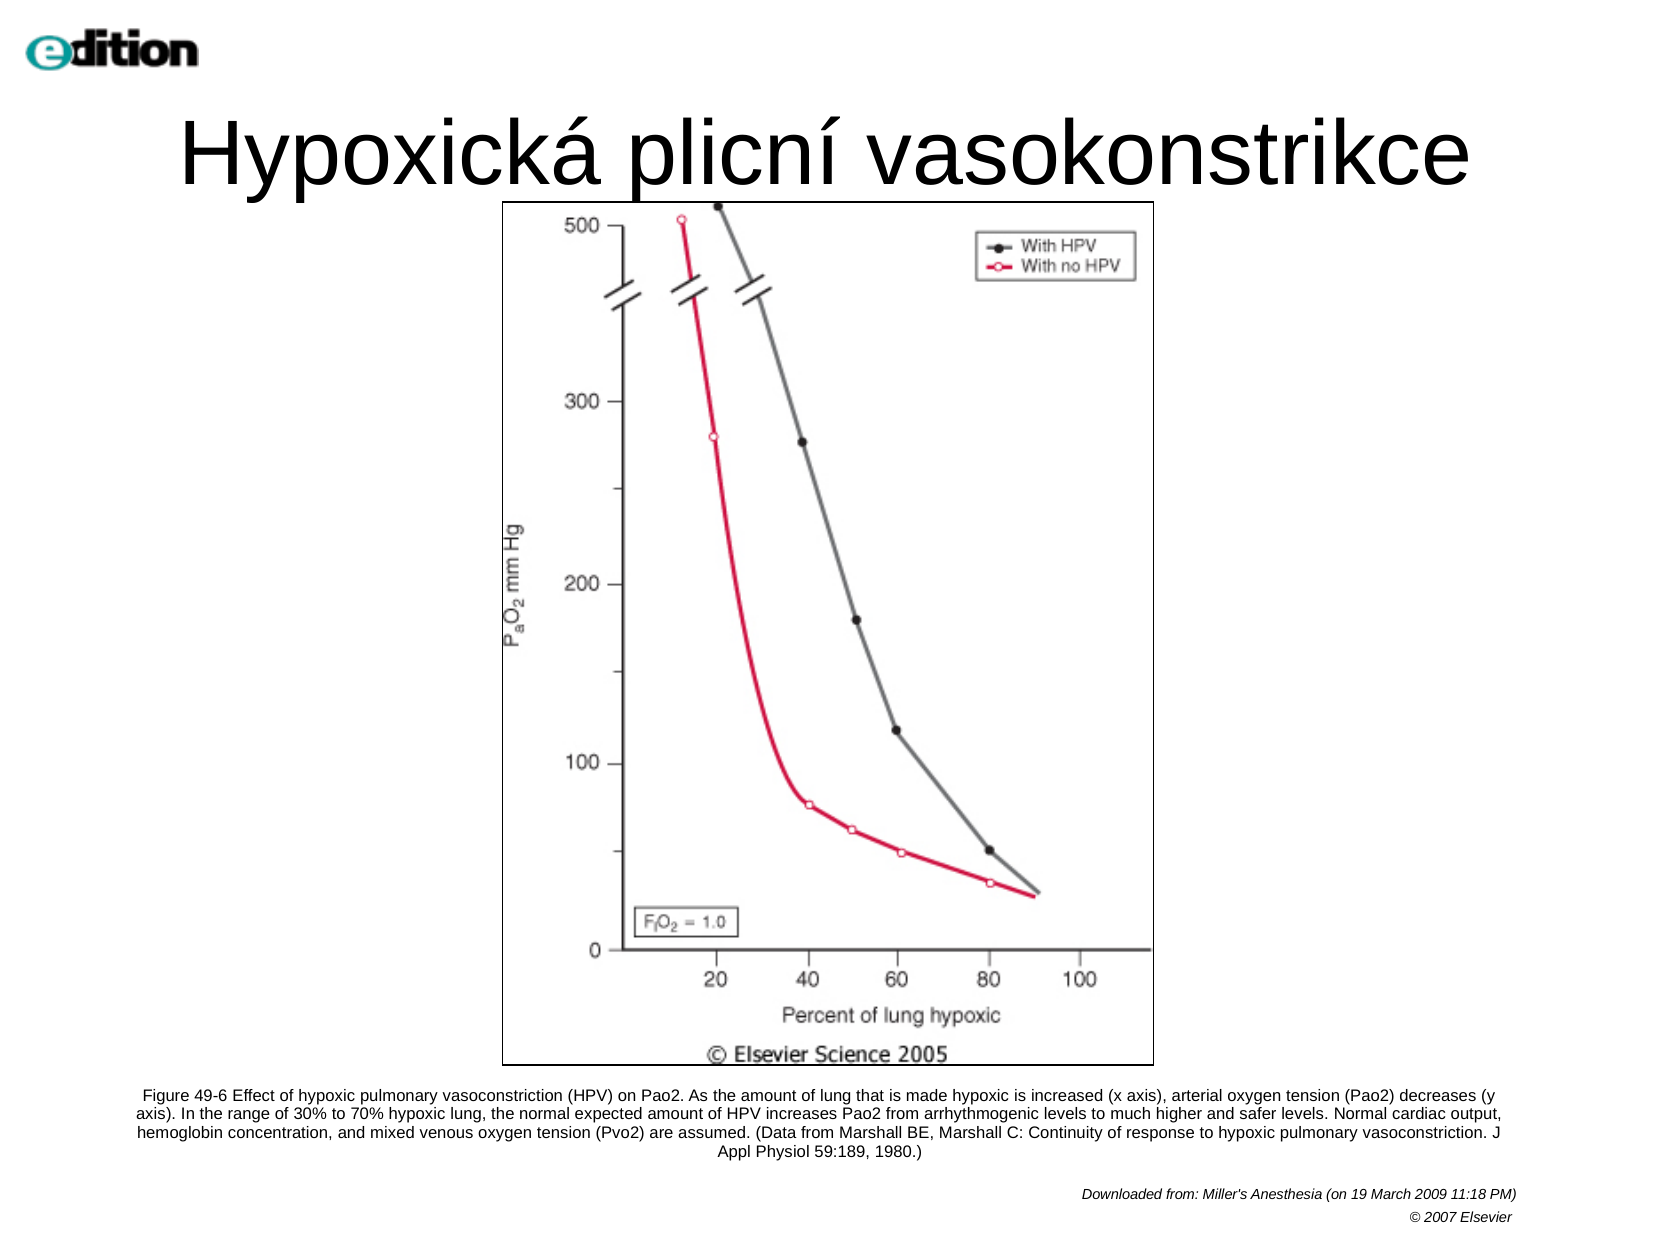

# Hypoxická plicní vasokonstrikce
Figure 49-6 Effect of hypoxic pulmonary vasoconstriction (HPV) on Pao2. As the amount of lung that is made hypoxic is increased (x axis), arterial oxygen tension (Pao2) decreases (y axis). In the range of 30% to 70% hypoxic lung, the normal expected amount of HPV increases Pao2 from arrhythmogenic levels to much higher and safer levels. Normal cardiac output, hemoglobin concentration, and mixed venous oxygen tension (Pvo2) are assumed. (Data from Marshall BE, Marshall C: Continuity of response to hypoxic pulmonary vasoconstriction. J Appl Physiol 59:189, 1980.)
Downloaded from: Miller's Anesthesia (on 19 March 2009 11:18 PM)
© 2007 Elsevier